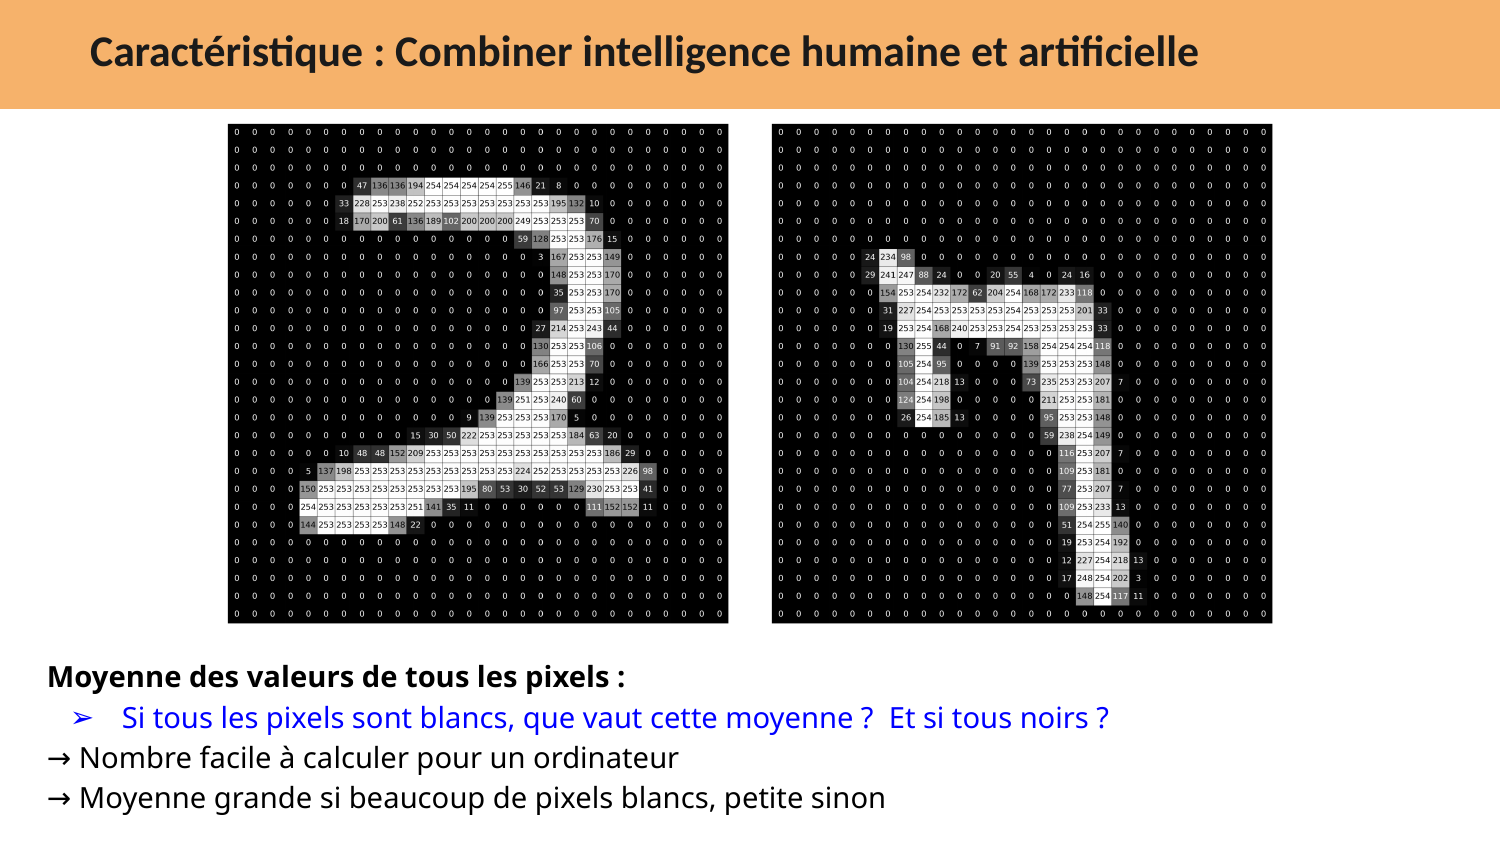

Caractéristique : Combiner intelligence humaine et artificielle
Moyenne des valeurs de tous les pixels :
Si tous les pixels sont blancs, que vaut cette moyenne ? Et si tous noirs ?
→ Nombre facile à calculer pour un ordinateur
→ Moyenne grande si beaucoup de pixels blancs, petite sinon